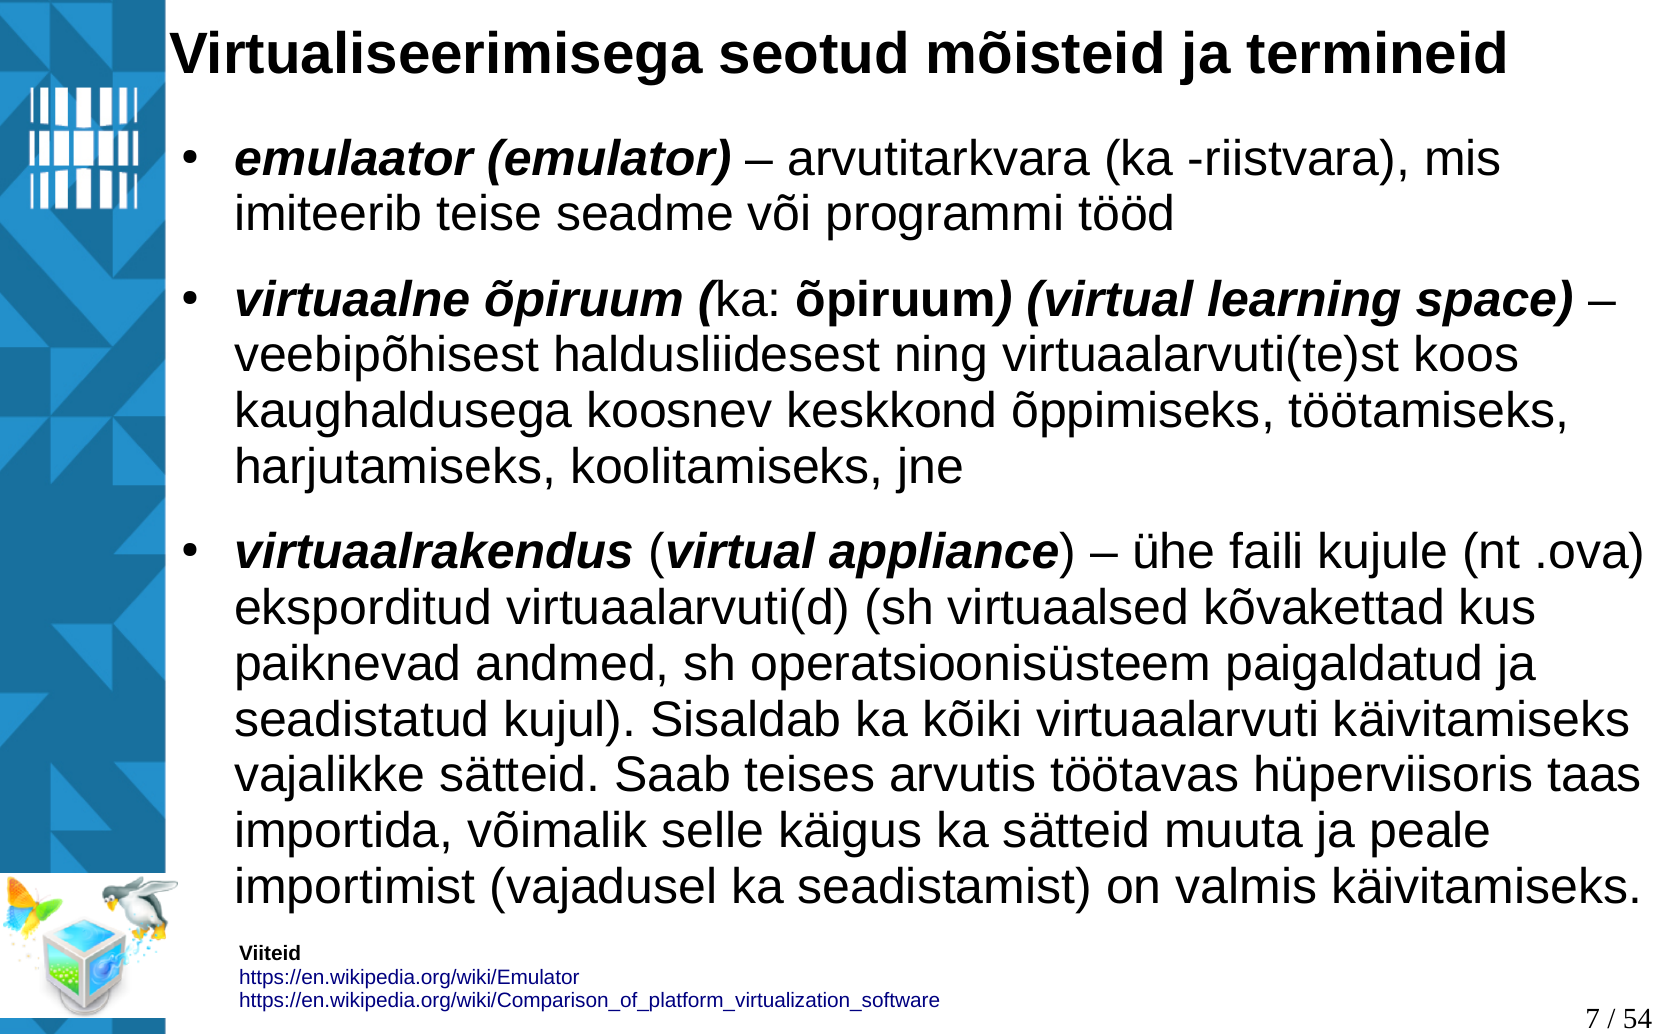

# Virtualiseerimisega seotud mõisteid ja termineid
emulaator (emulator) – arvutitarkvara (ka -riistvara), mis imiteerib teise seadme või programmi tööd
virtuaalne õpiruum (ka: õpiruum) (virtual learning space) – veebipõhisest haldusliidesest ning virtuaalarvuti(te)st koos kaughaldusega koosnev keskkond õppimiseks, töötamiseks, harjutamiseks, koolitamiseks, jne
virtuaalrakendus (virtual appliance) – ühe faili kujule (nt .ova) eksporditud virtuaalarvuti(d) (sh virtuaalsed kõvakettad kus paiknevad andmed, sh operatsioonisüsteem paigaldatud ja seadistatud kujul). Sisaldab ka kõiki virtuaalarvuti käivitamiseks vajalikke sätteid. Saab teises arvutis töötavas hüperviisoris taas importida, võimalik selle käigus ka sätteid muuta ja peale importimist (vajadusel ka seadistamist) on valmis käivitamiseks.
Viiteid
https://en.wikipedia.org/wiki/Emulator
https://en.wikipedia.org/wiki/Comparison_of_platform_virtualization_software
7